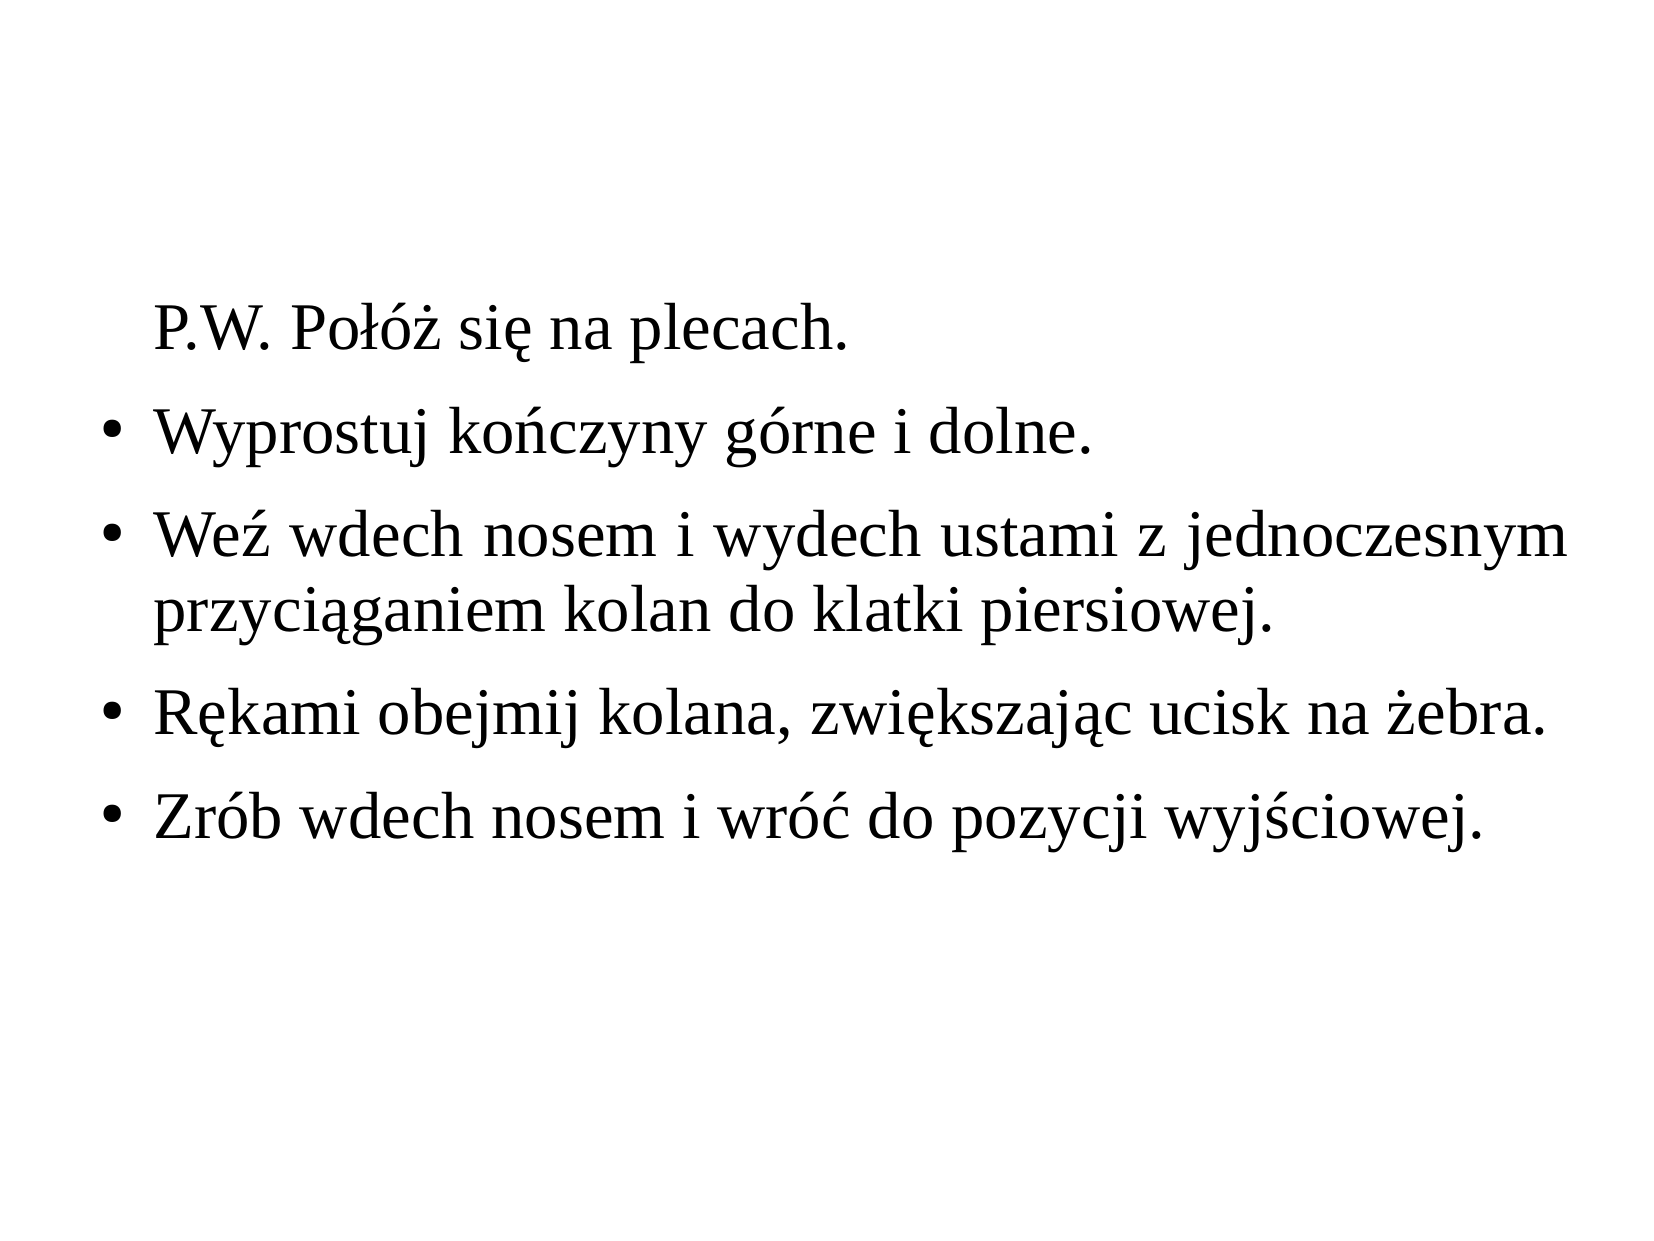

#
P.W. Połóż się na plecach.
Wyprostuj kończyny górne i dolne.
Weź wdech nosem i wydech ustami z jednoczesnym przyciąganiem kolan do klatki piersiowej.
Rękami obejmij kolana, zwiększając ucisk na żebra.
Zrób wdech nosem i wróć do pozycji wyjściowej.